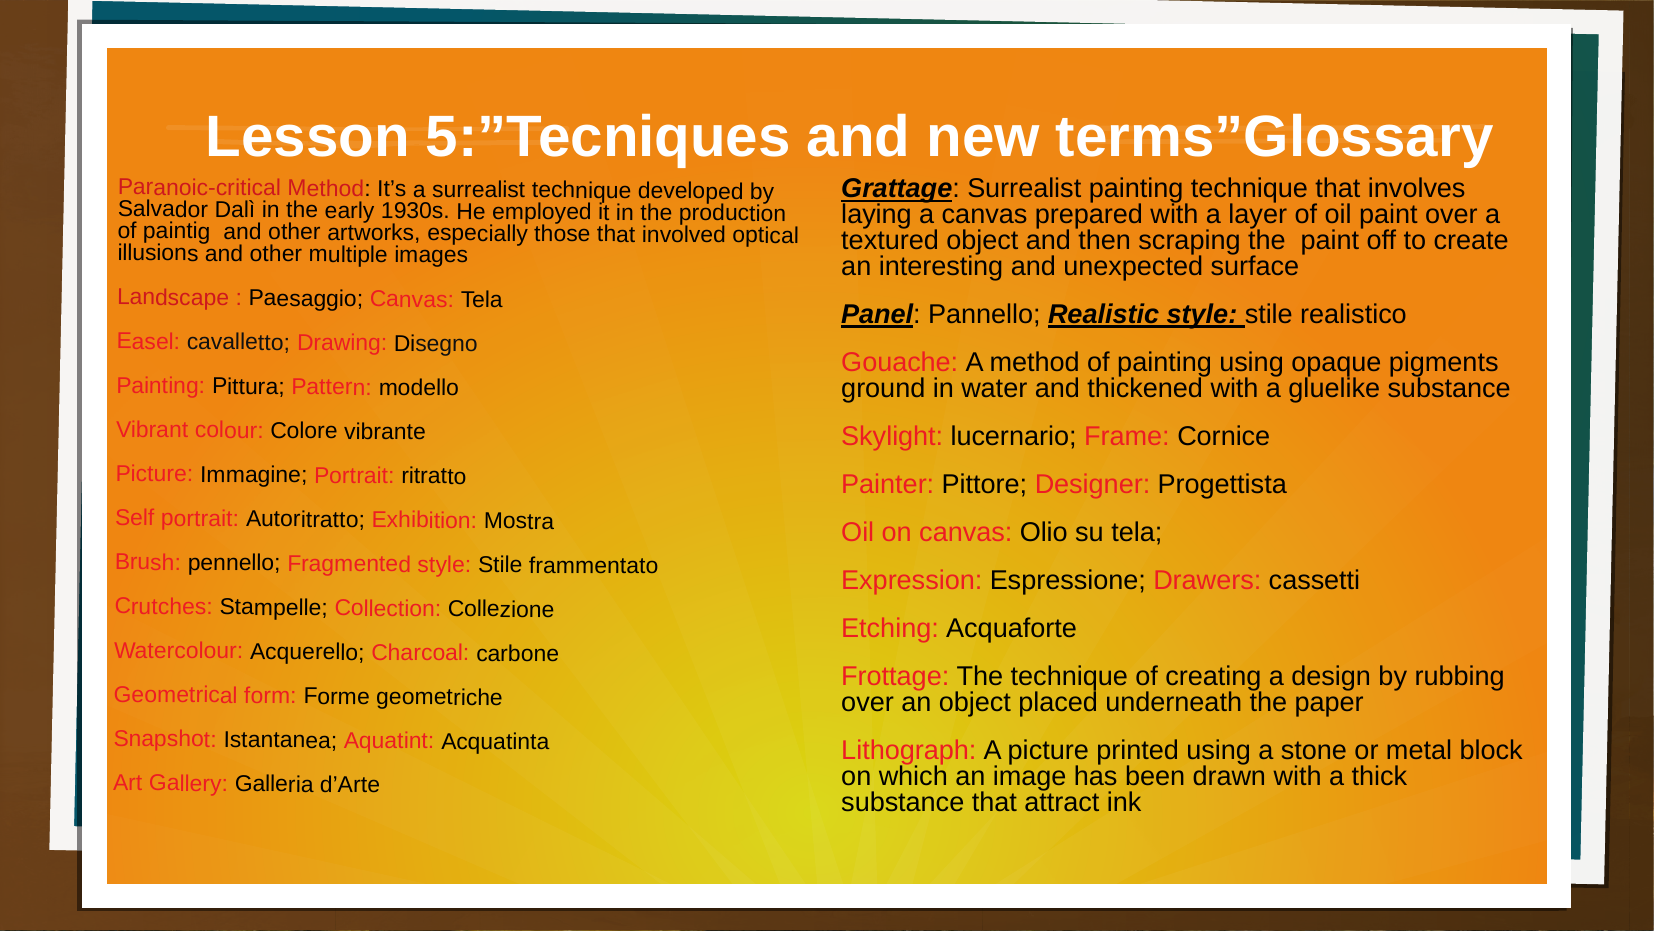

# Lesson 5:”Tecniques and new terms”Glossary
Grattage: Surrealist painting technique that involves laying a canvas prepared with a layer of oil paint over a textured object and then scraping the paint off to create an interesting and unexpected surface
Panel: Pannello; Realistic style: stile realistico
Gouache: A method of painting using opaque pigments ground in water and thickened with a gluelike substance
Skylight: lucernario; Frame: Cornice
Painter: Pittore; Designer: Progettista
Oil on canvas: Olio su tela;
Expression: Espressione; Drawers: cassetti
Etching: Acquaforte
Frottage: The technique of creating a design by rubbing over an object placed underneath the paper
Lithograph: A picture printed using a stone or metal block on which an image has been drawn with a thick substance that attract ink
Paranoic-critical Method: It’s a surrealist technique developed by Salvador Dalì in the early 1930s. He employed it in the production of paintig and other artworks, especially those that involved optical illusions and other multiple images
Landscape : Paesaggio; Canvas: Tela
Easel: cavalletto; Drawing: Disegno
Painting: Pittura; Pattern: modello
Vibrant colour: Colore vibrante
Picture: Immagine; Portrait: ritratto
Self portrait: Autoritratto; Exhibition: Mostra
Brush: pennello; Fragmented style: Stile frammentato
Crutches: Stampelle; Collection: Collezione
Watercolour: Acquerello; Charcoal: carbone
Geometrical form: Forme geometriche
Snapshot: Istantanea; Aquatint: Acquatinta
Art Gallery: Galleria d’Arte